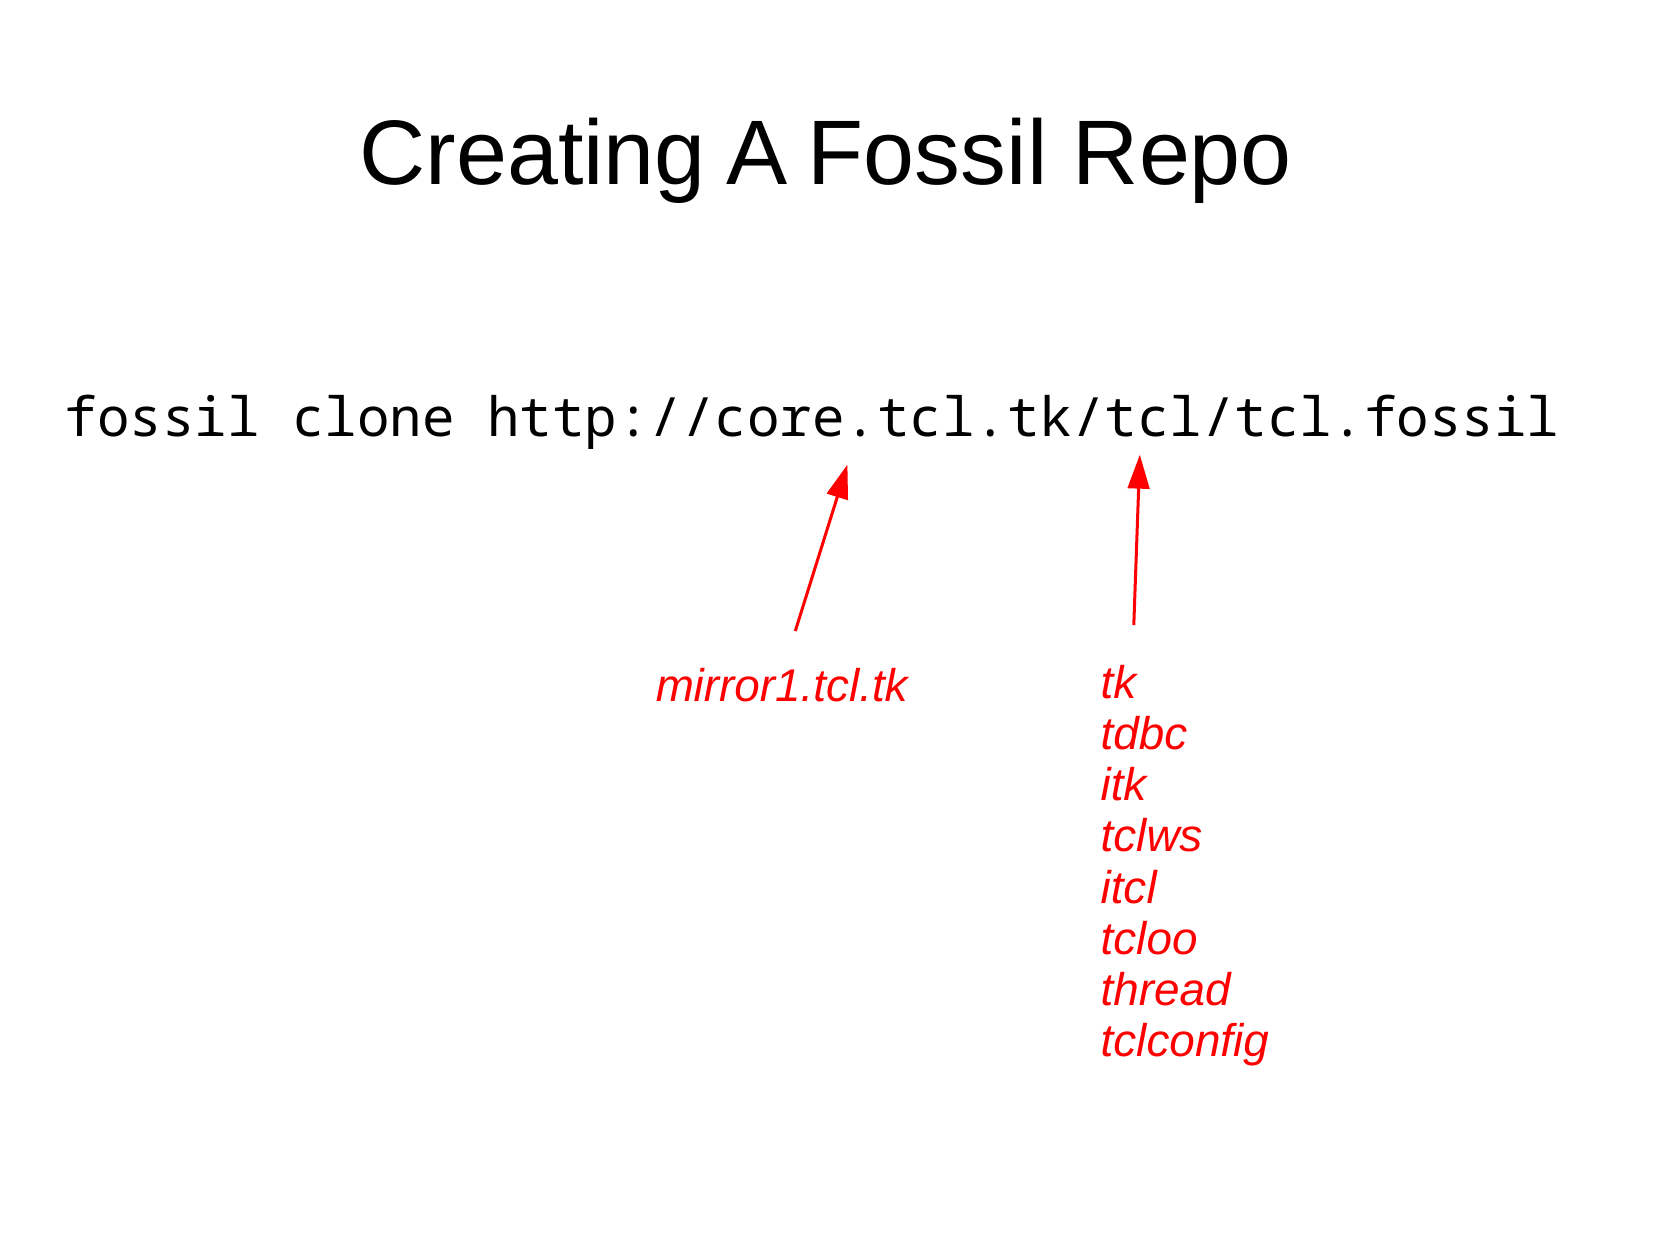

# Creating A Fossil Repo
fossil clone http://core.tcl.tk/tcl/tcl.fossil
tk
tdbc
itk
tclws
itcl
tcloo
thread
tclconfig
mirror1.tcl.tk